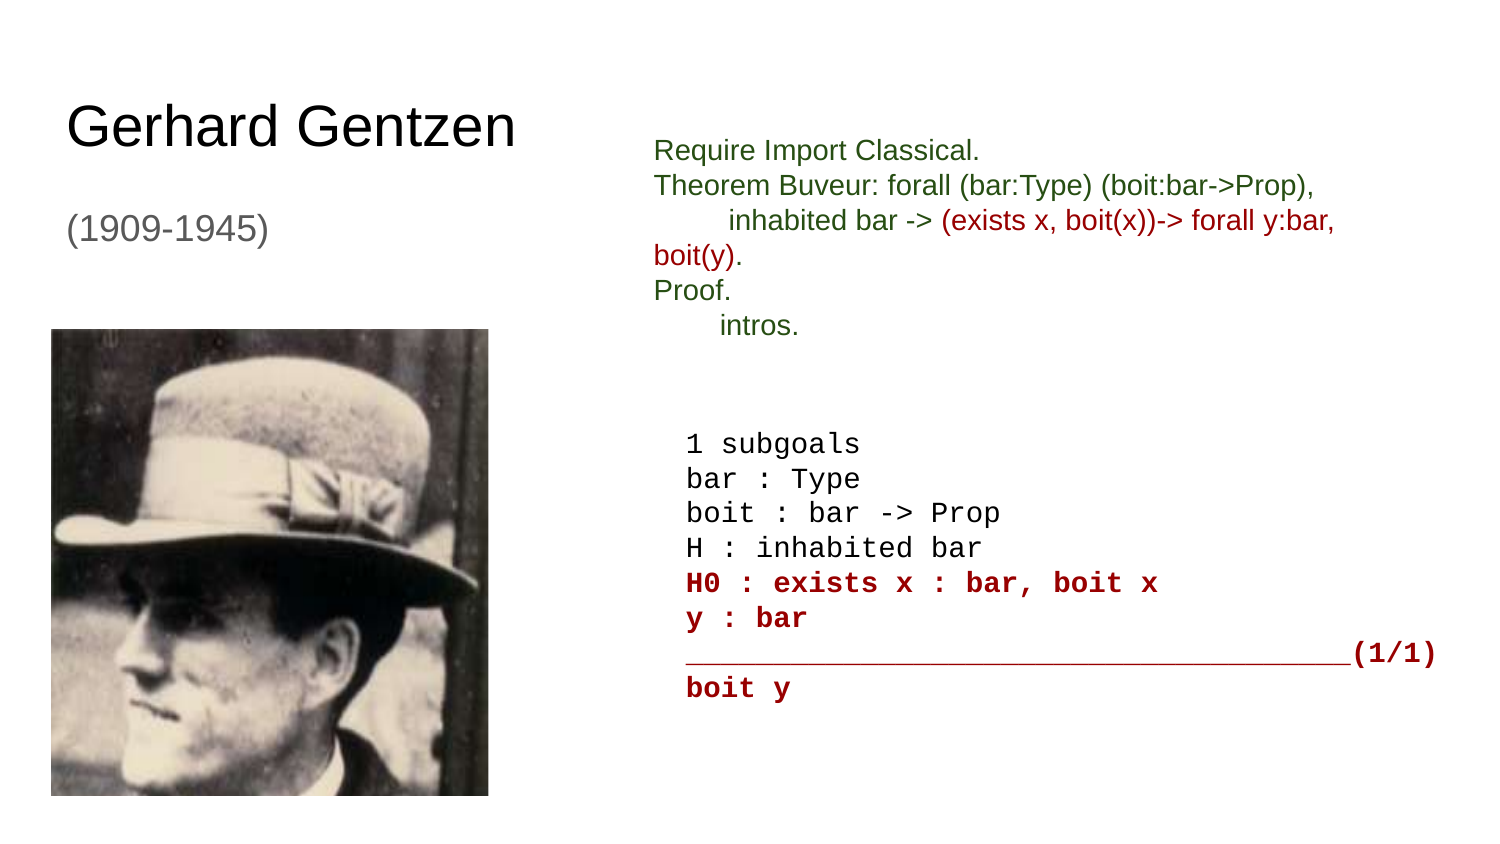

# Gerhard Gentzen
Require Import Classical.
Theorem Buveur: forall (bar:Type) (boit:bar->Prop),
	inhabited bar -> (exists x, boit(x))-> forall y:bar, boit(y).
Proof.
 intros.
(1909-1945)
1 subgoals
bar : Type
boit : bar -> Prop
H : inhabited bar
H0 : exists x : bar, boit x
y : bar
______________________________________(1/1)
boit y